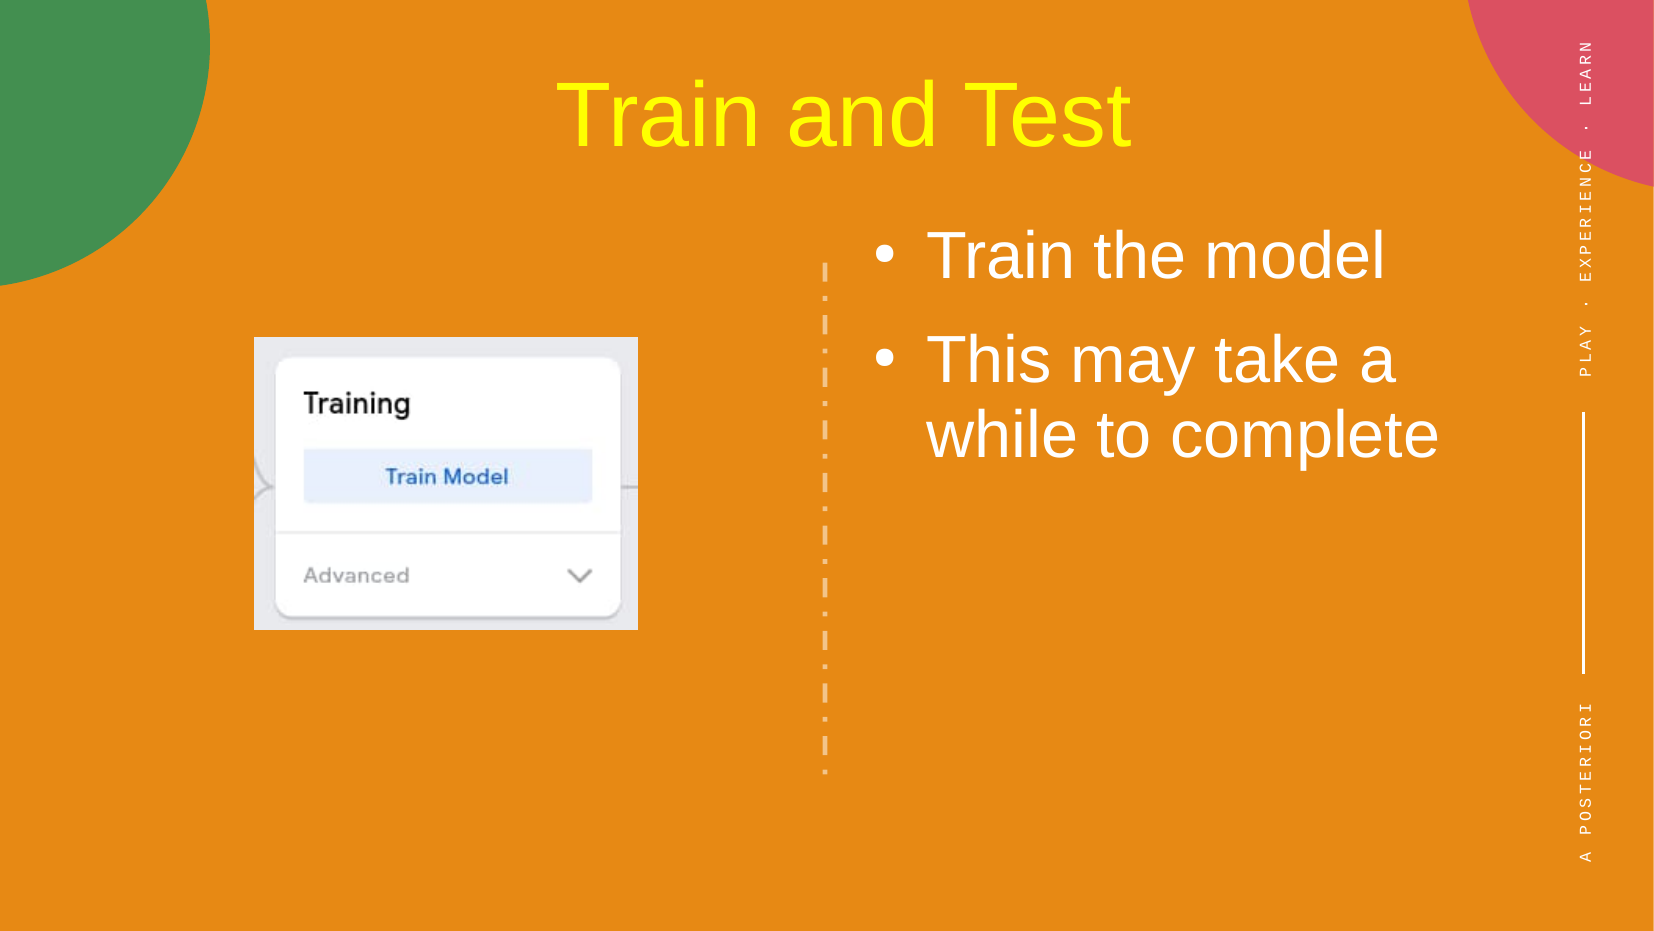

# Train and Test
Train the model
This may take a while to complete